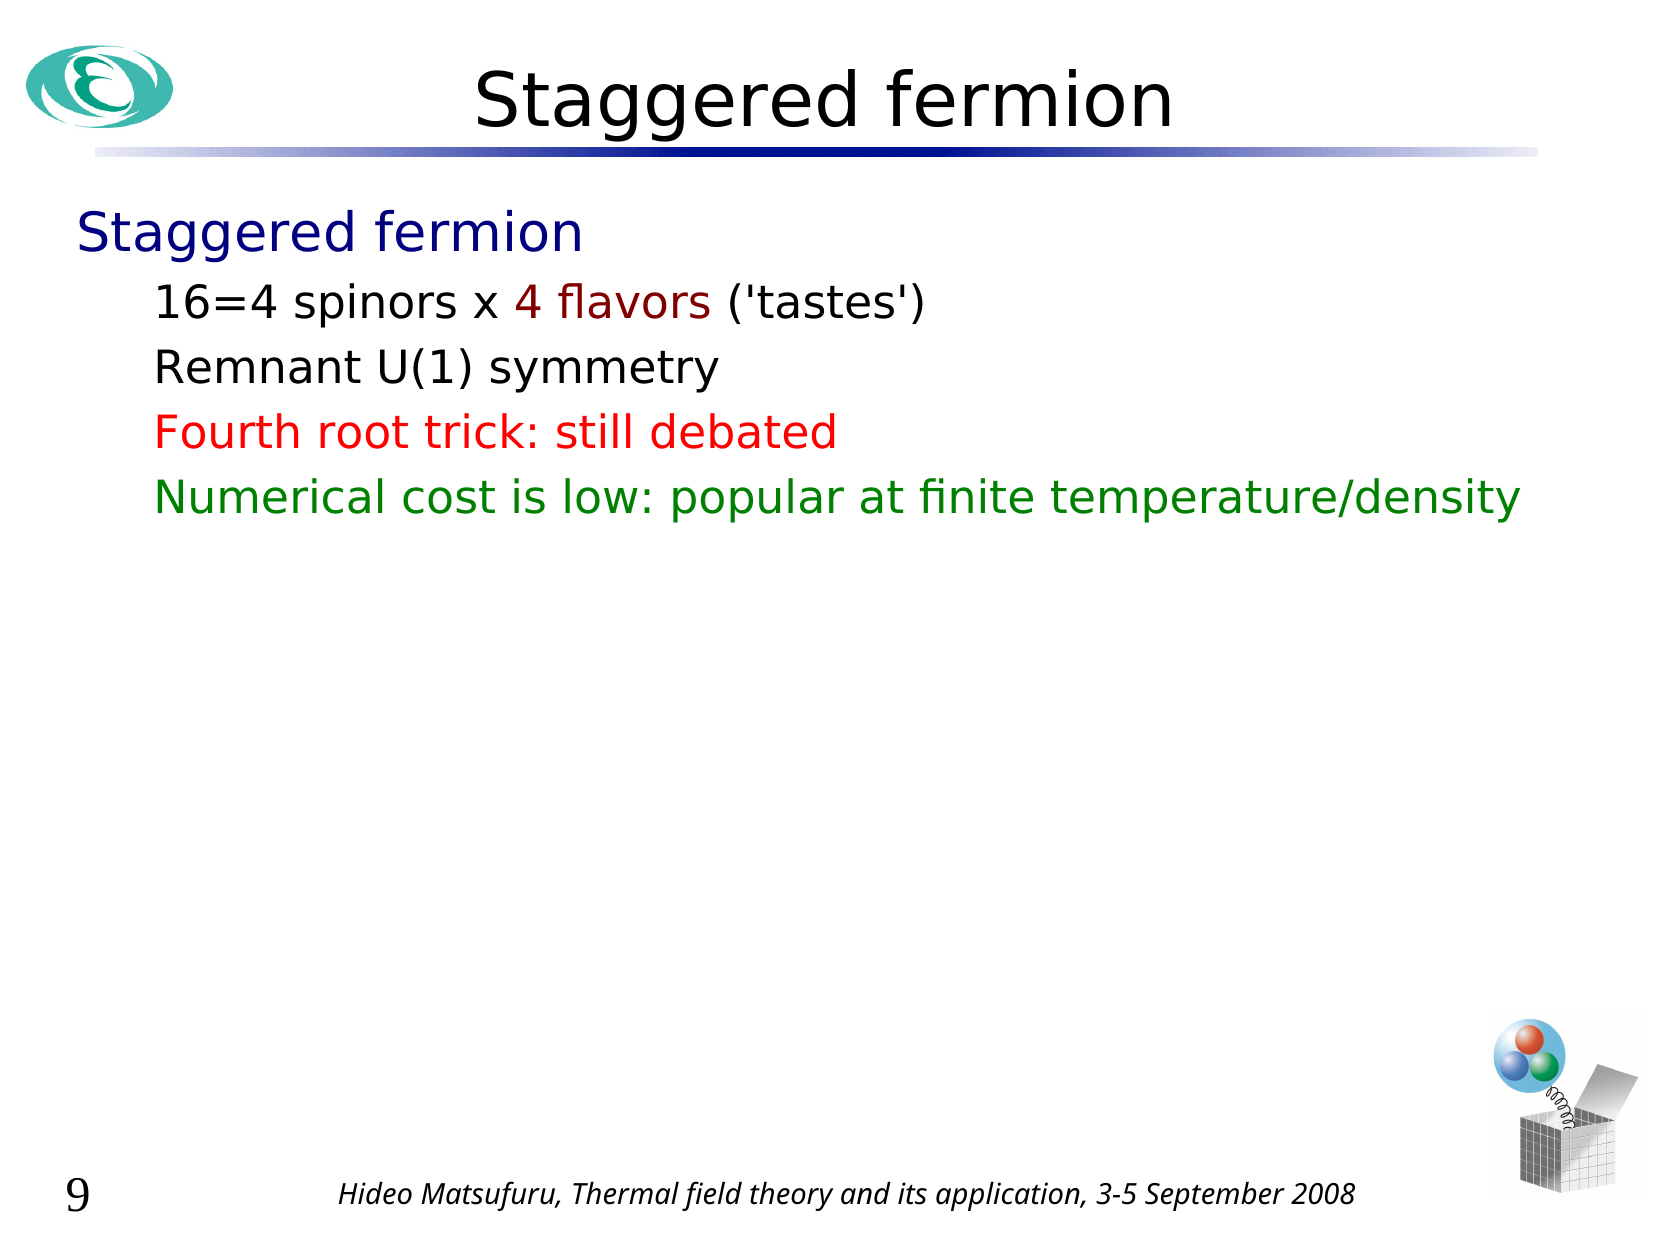

# Staggered fermion
Staggered fermion
16=4 spinors x 4 flavors ('tastes')
Remnant U(1) symmetry
Fourth root trick: still debated
Numerical cost is low: popular at finite temperature/density